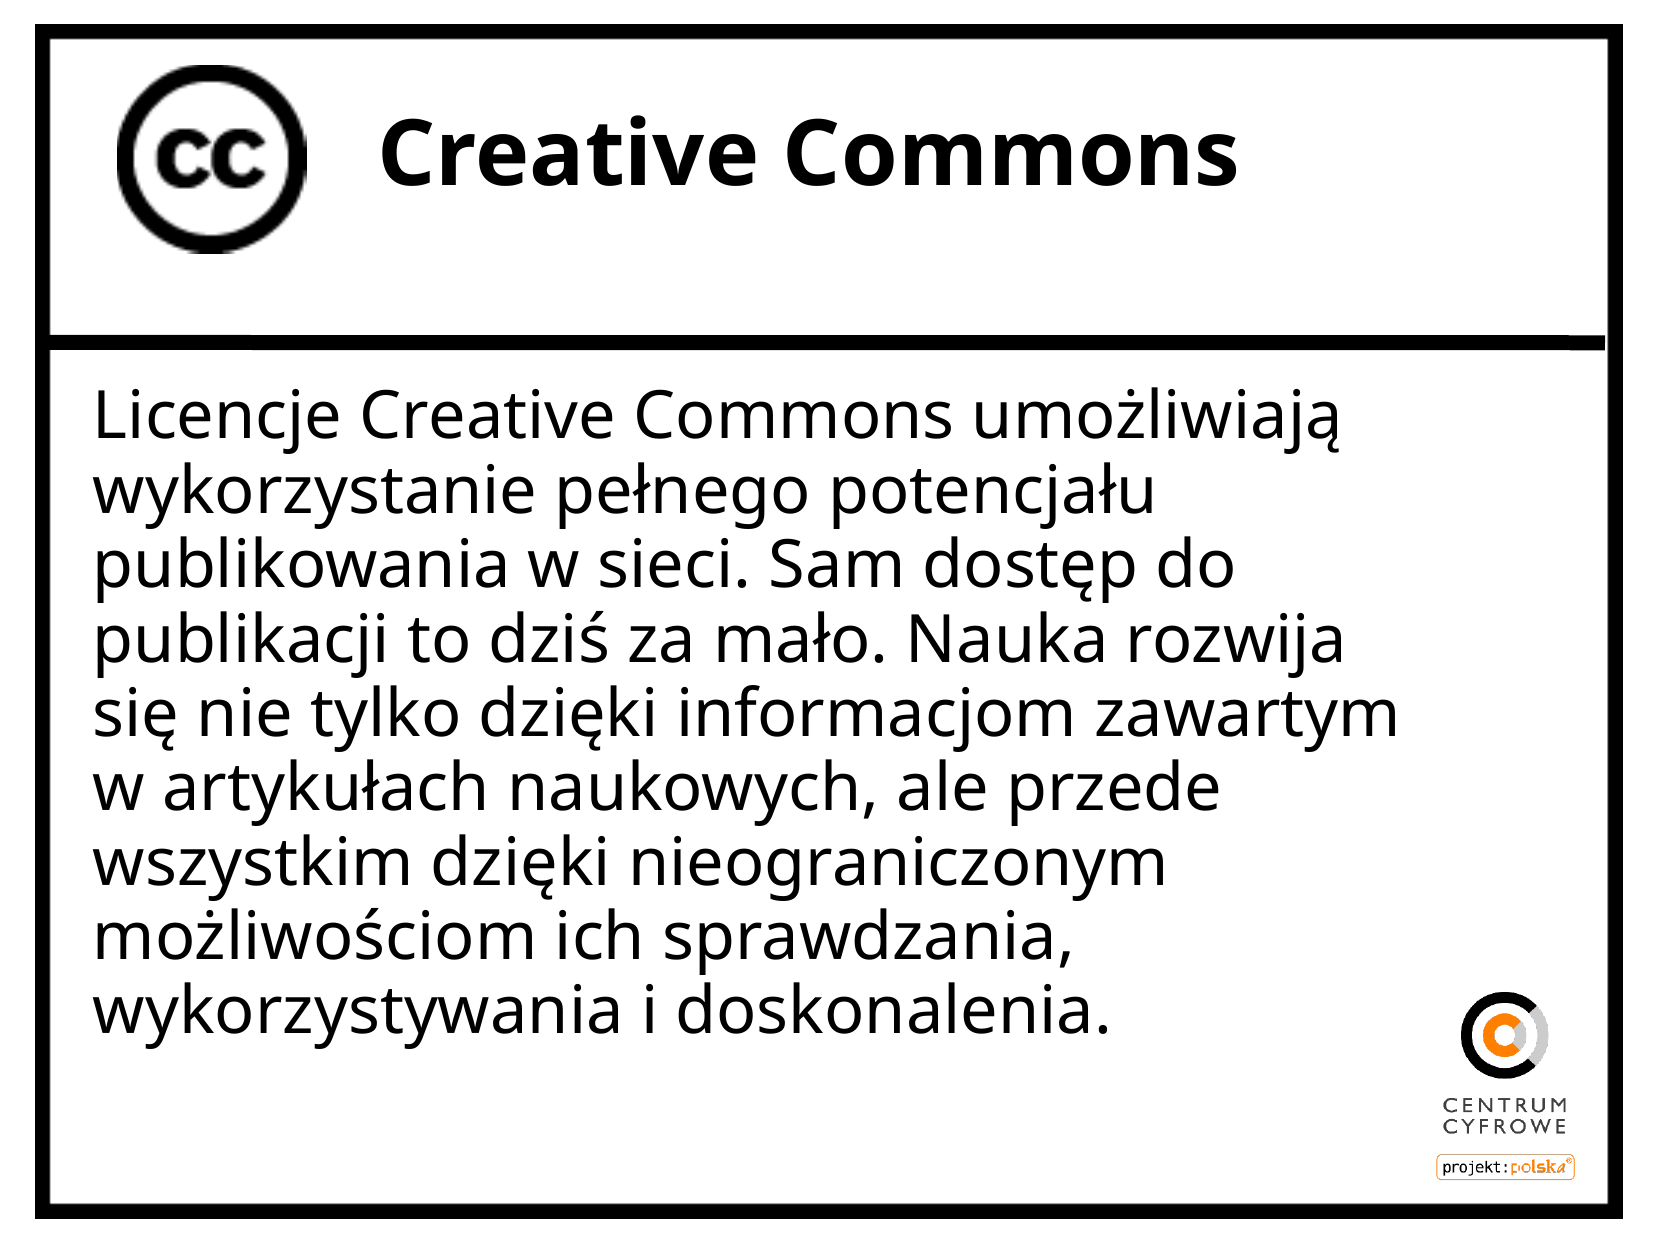

Creative Commons
Licencje Creative Commons umożliwiają wykorzystanie pełnego potencjału publikowania w sieci. Sam dostęp do publikacji to dziś za mało. Nauka rozwija się nie tylko dzięki informacjom zawartym w artykułach naukowych, ale przede wszystkim dzięki nieograniczonym możliwościom ich sprawdzania, wykorzystywania i doskonalenia.